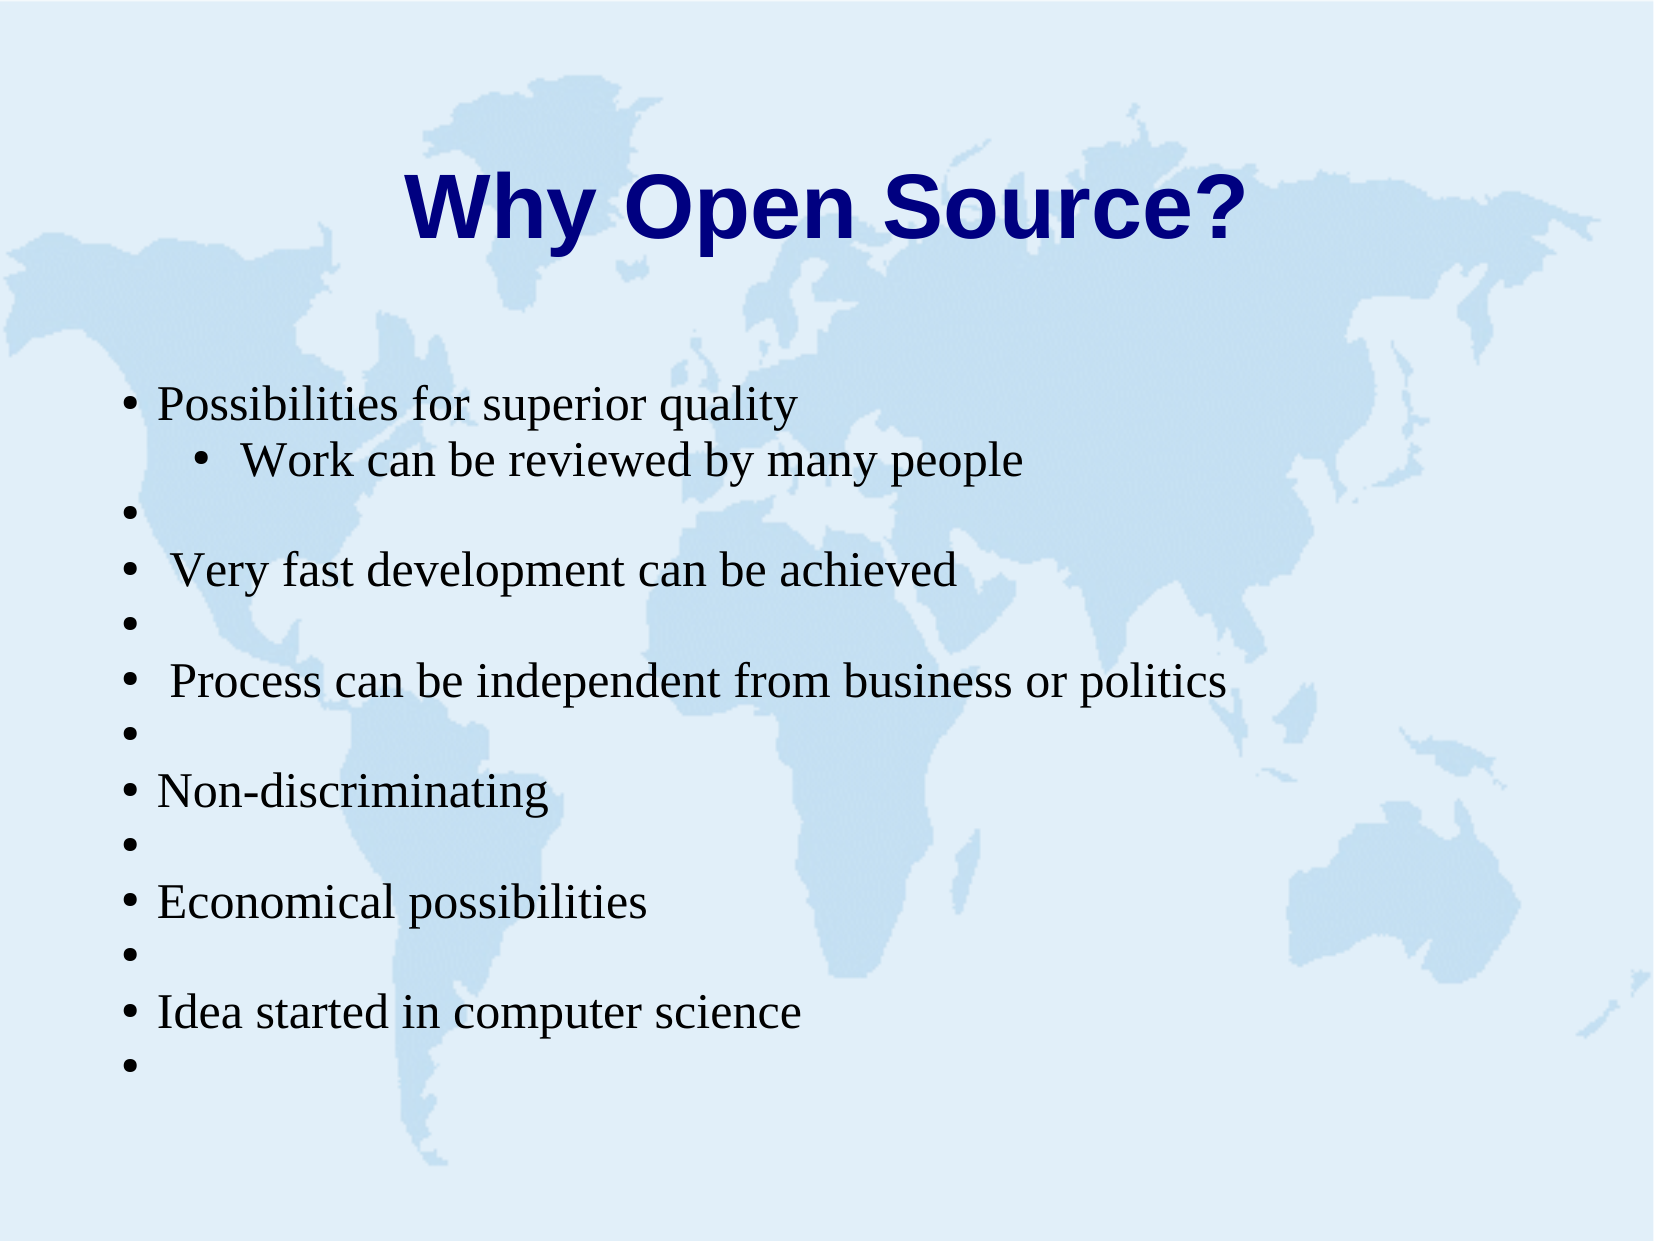

# Why Open Source?
Possibilities for superior quality
 Work can be reviewed by many people
 Very fast development can be achieved
 Process can be independent from business or politics
Non-discriminating
Economical possibilities
Idea started in computer science